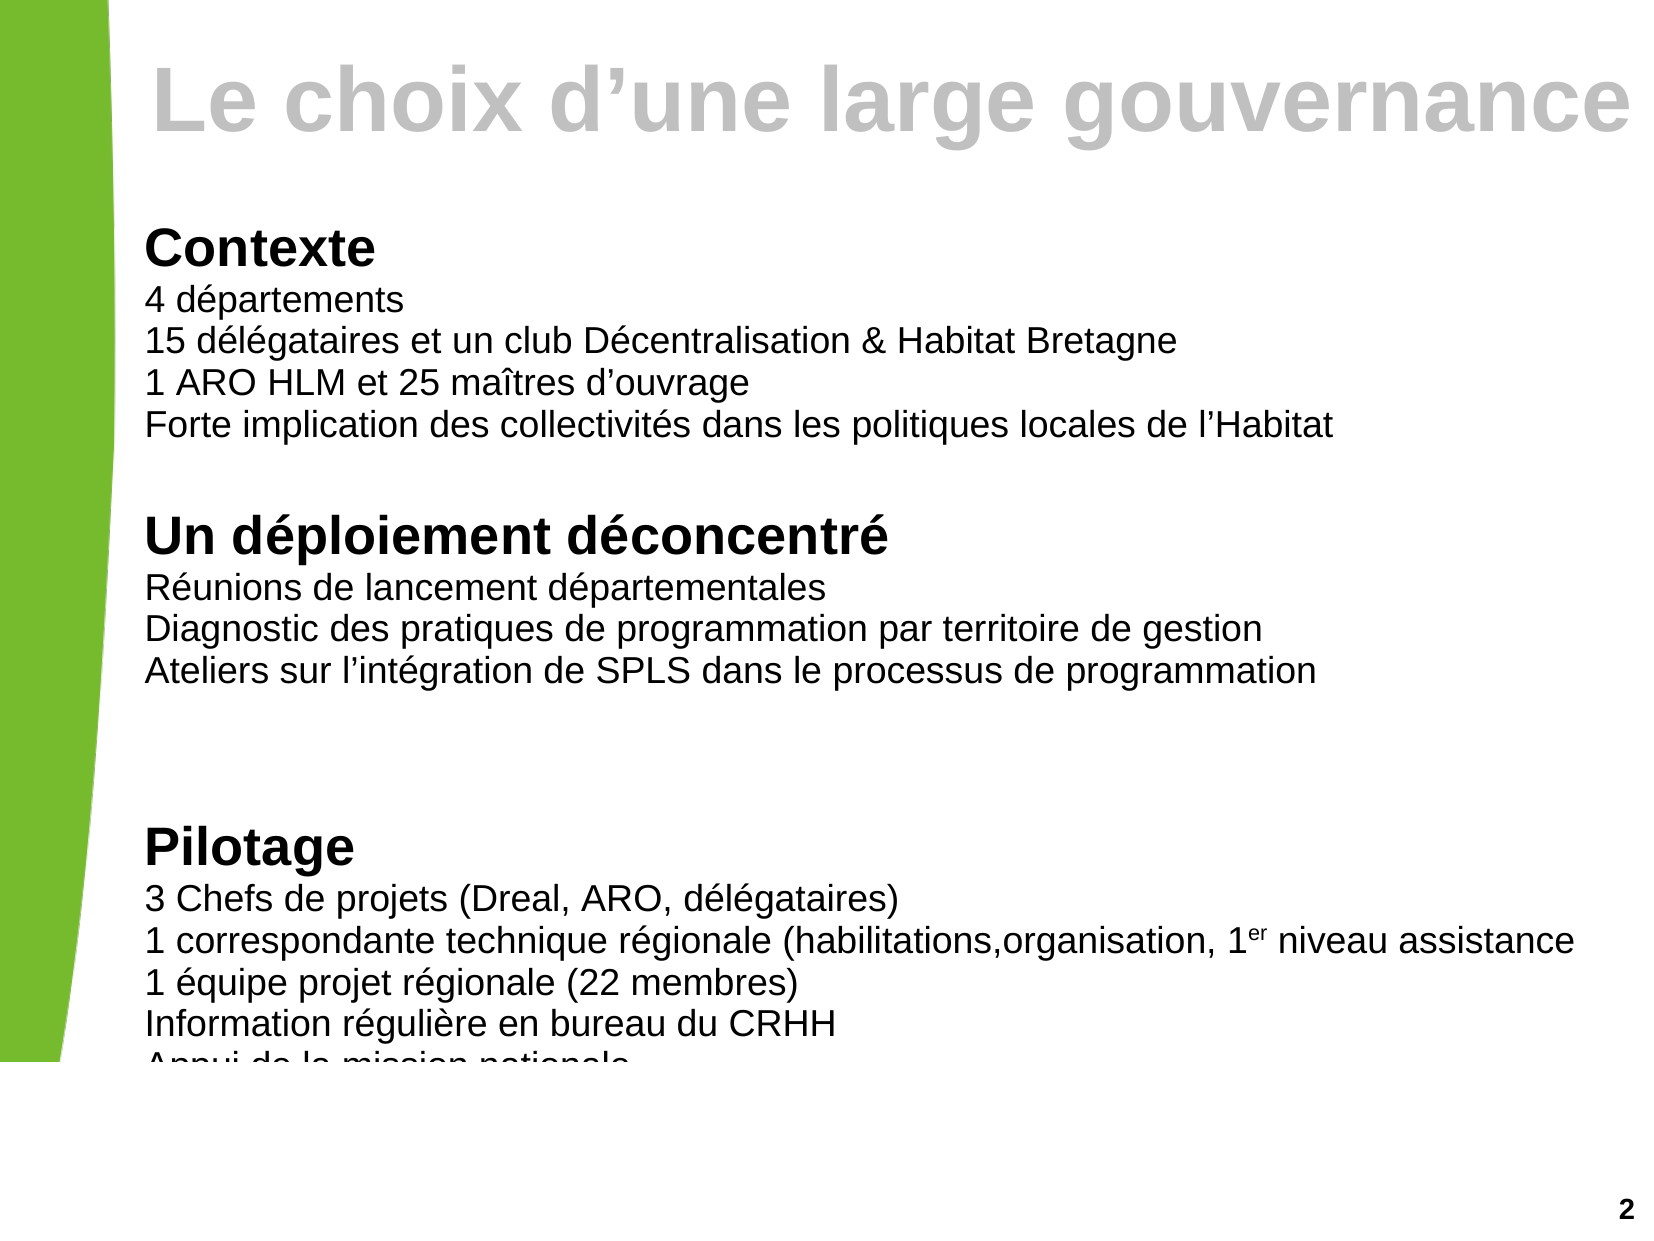

# Le choix d’une large gouvernance
Contexte
4 départements
15 délégataires et un club Décentralisation & Habitat Bretagne
1 ARO HLM et 25 maîtres d’ouvrage
Forte implication des collectivités dans les politiques locales de l’Habitat
Un déploiement déconcentré
Réunions de lancement départementales
Diagnostic des pratiques de programmation par territoire de gestion
Ateliers sur l’intégration de SPLS dans le processus de programmation
Pilotage
3 Chefs de projets (Dreal, ARO, délégataires)
1 correspondante technique régionale (habilitations,organisation, 1er niveau assistance
1 équipe projet régionale (22 membres)
Information régulière en bureau du CRHH
Appui de la mission nationale